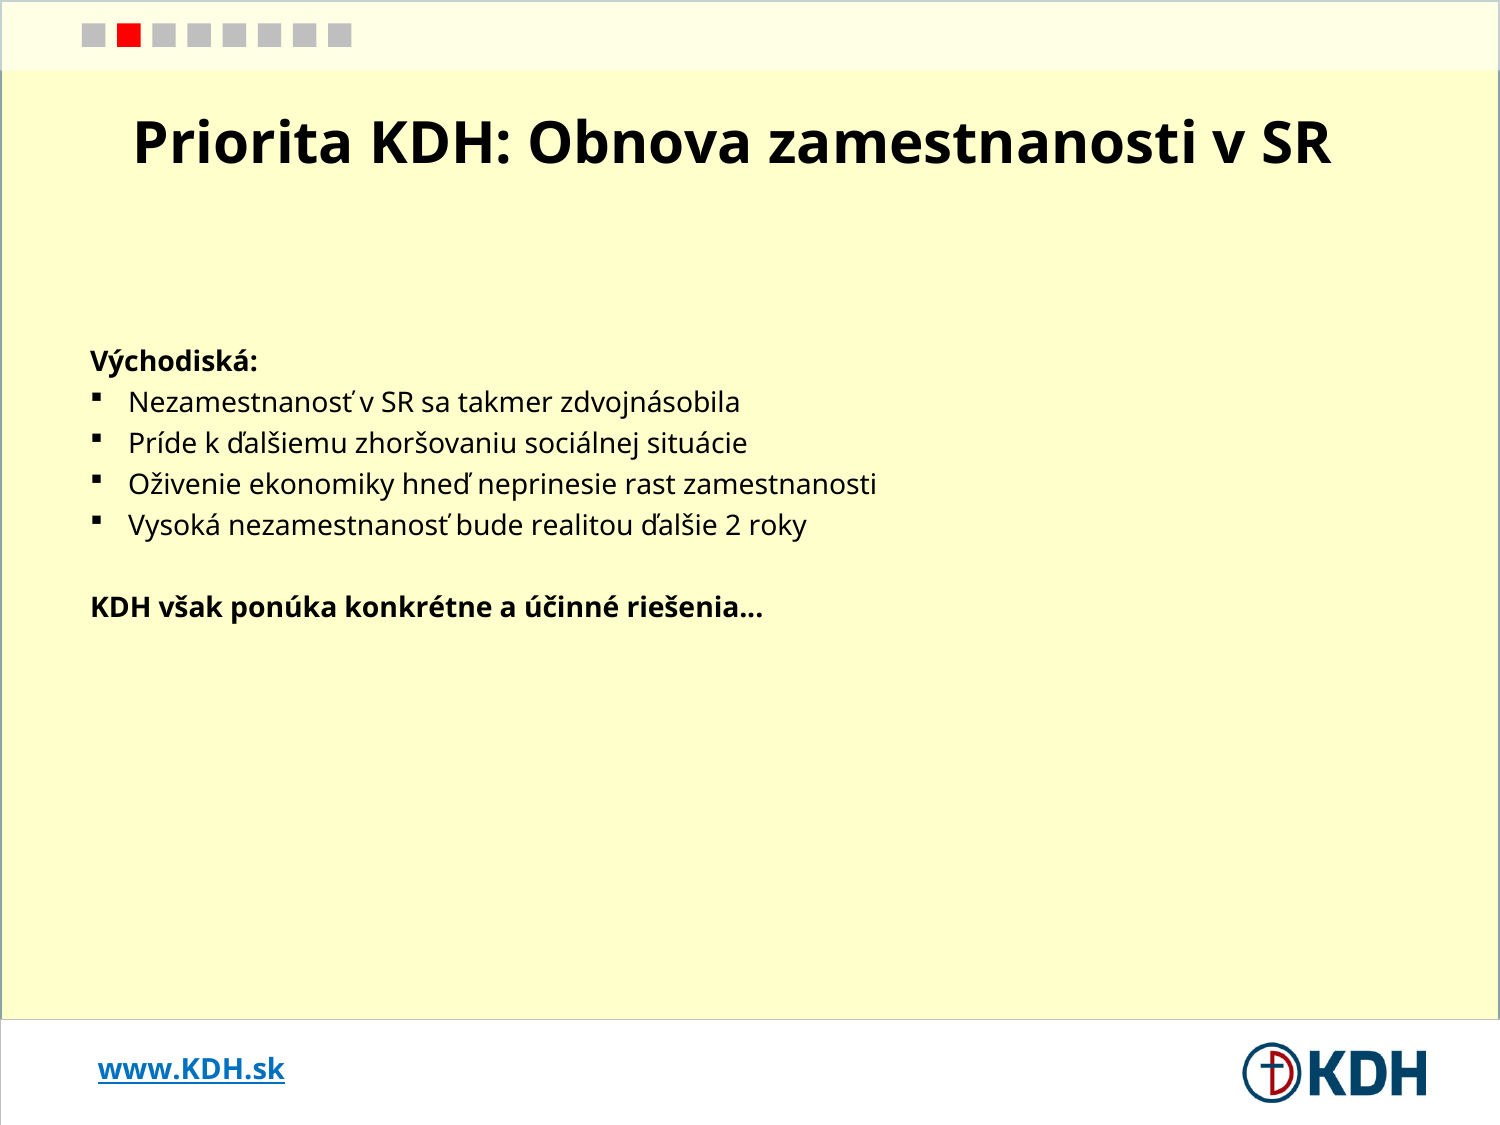

# Priorita KDH: Obnova zamestnanosti v SR
Východiská:
Nezamestnanosť v SR sa takmer zdvojnásobila
Príde k ďalšiemu zhoršovaniu sociálnej situácie
Oživenie ekonomiky hneď neprinesie rast zamestnanosti
Vysoká nezamestnanosť bude realitou ďalšie 2 roky
KDH však ponúka konkrétne a účinné riešenia...